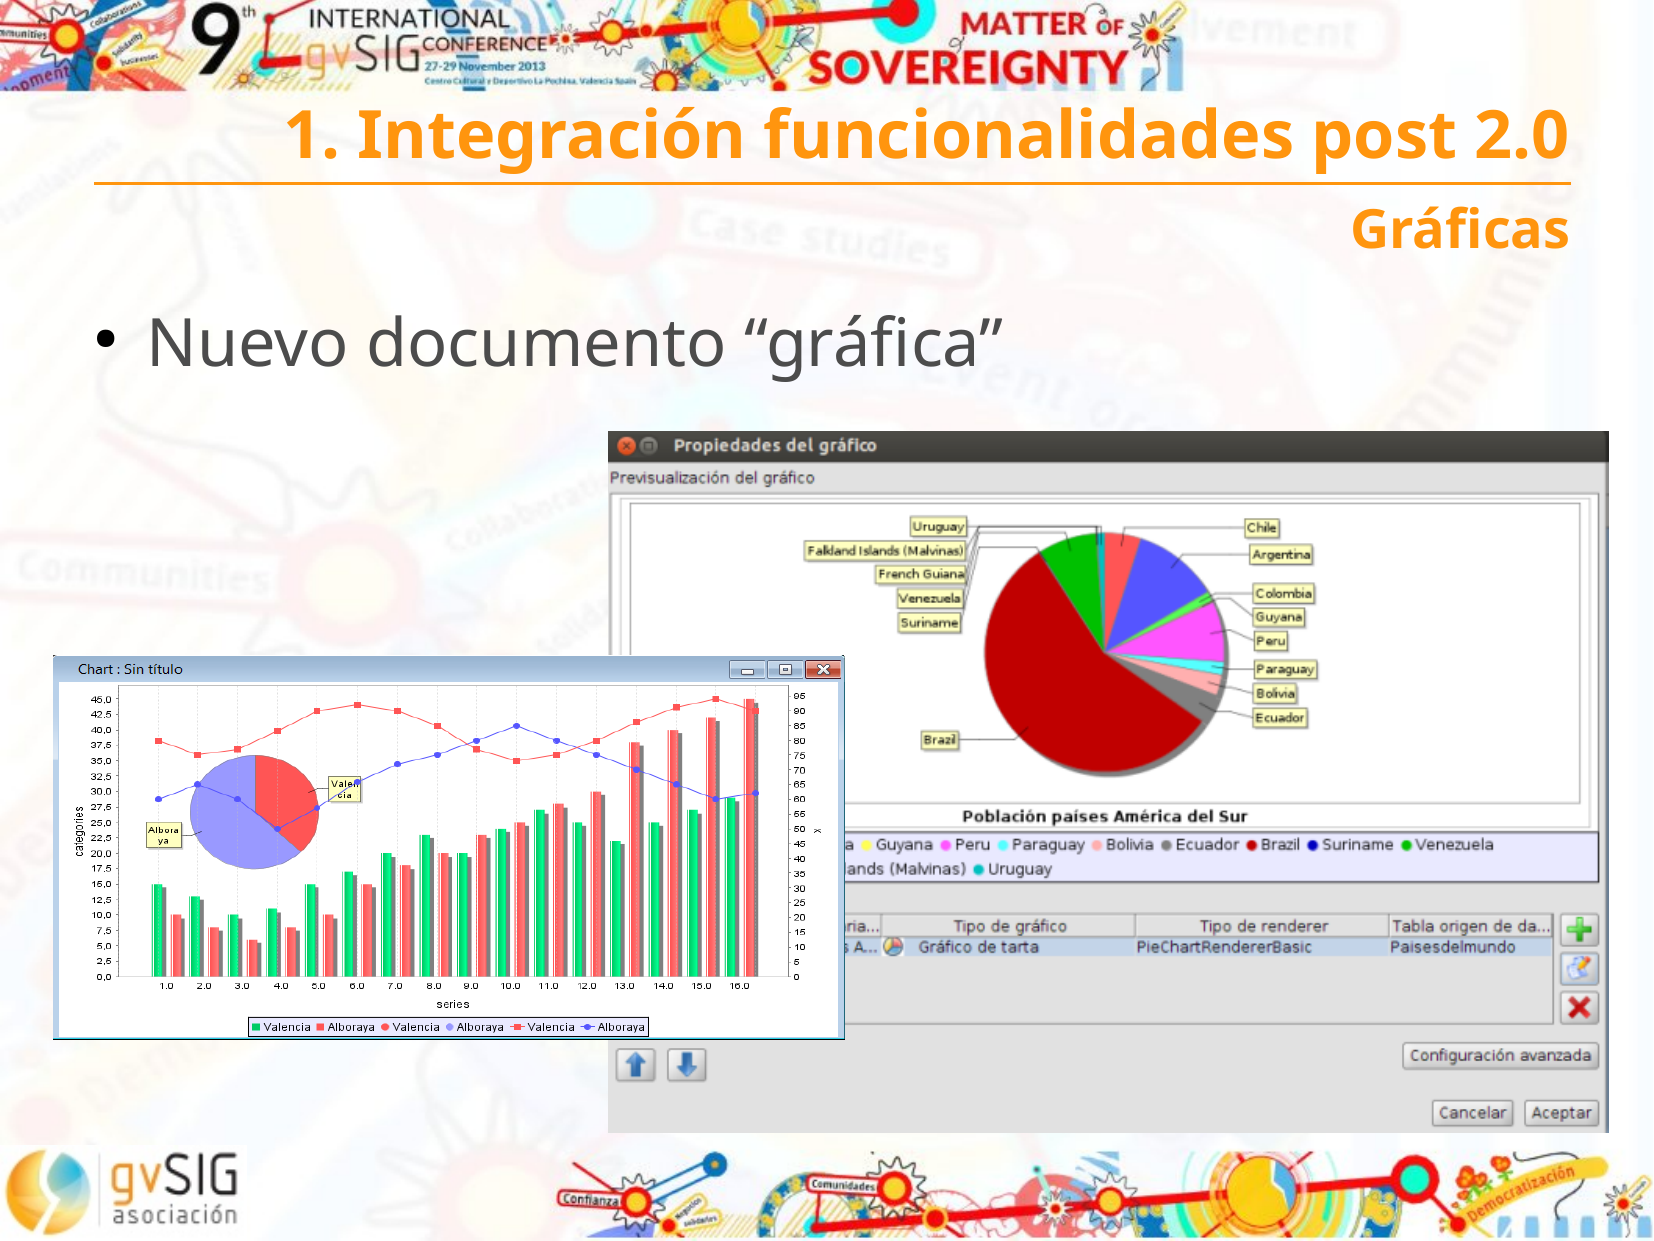

# 1. Integración funcionalidades post 2.0
Gráficas
Nuevo documento “gráfica”